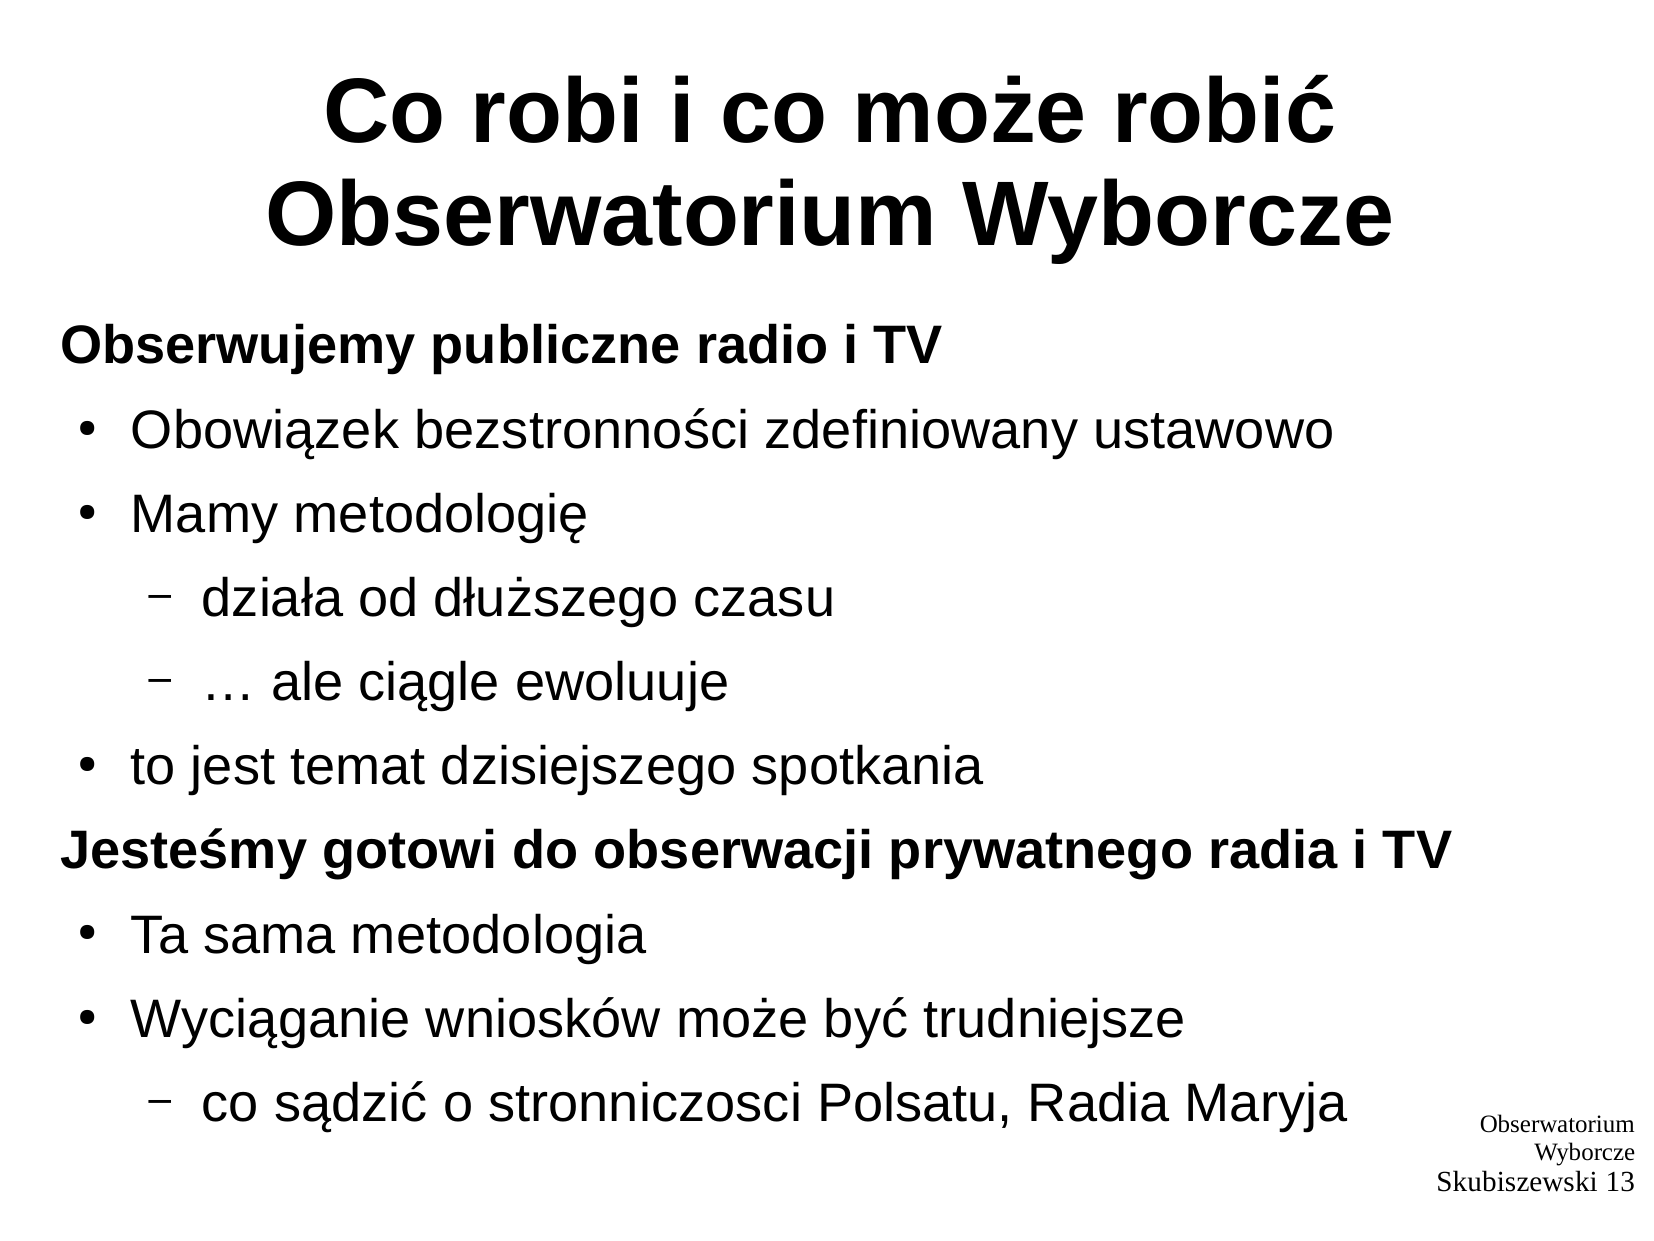

# Co robi i co może robić Obserwatorium Wyborcze
Obserwujemy publiczne radio i TV
Obowiązek bezstronności zdefiniowany ustawowo
Mamy metodologię
działa od dłuższego czasu
… ale ciągle ewoluuje
to jest temat dzisiejszego spotkania
Jesteśmy gotowi do obserwacji prywatnego radia i TV
Ta sama metodologia
Wyciąganie wniosków może być trudniejsze
co sądzić o stronniczosci Polsatu, Radia Maryja
13